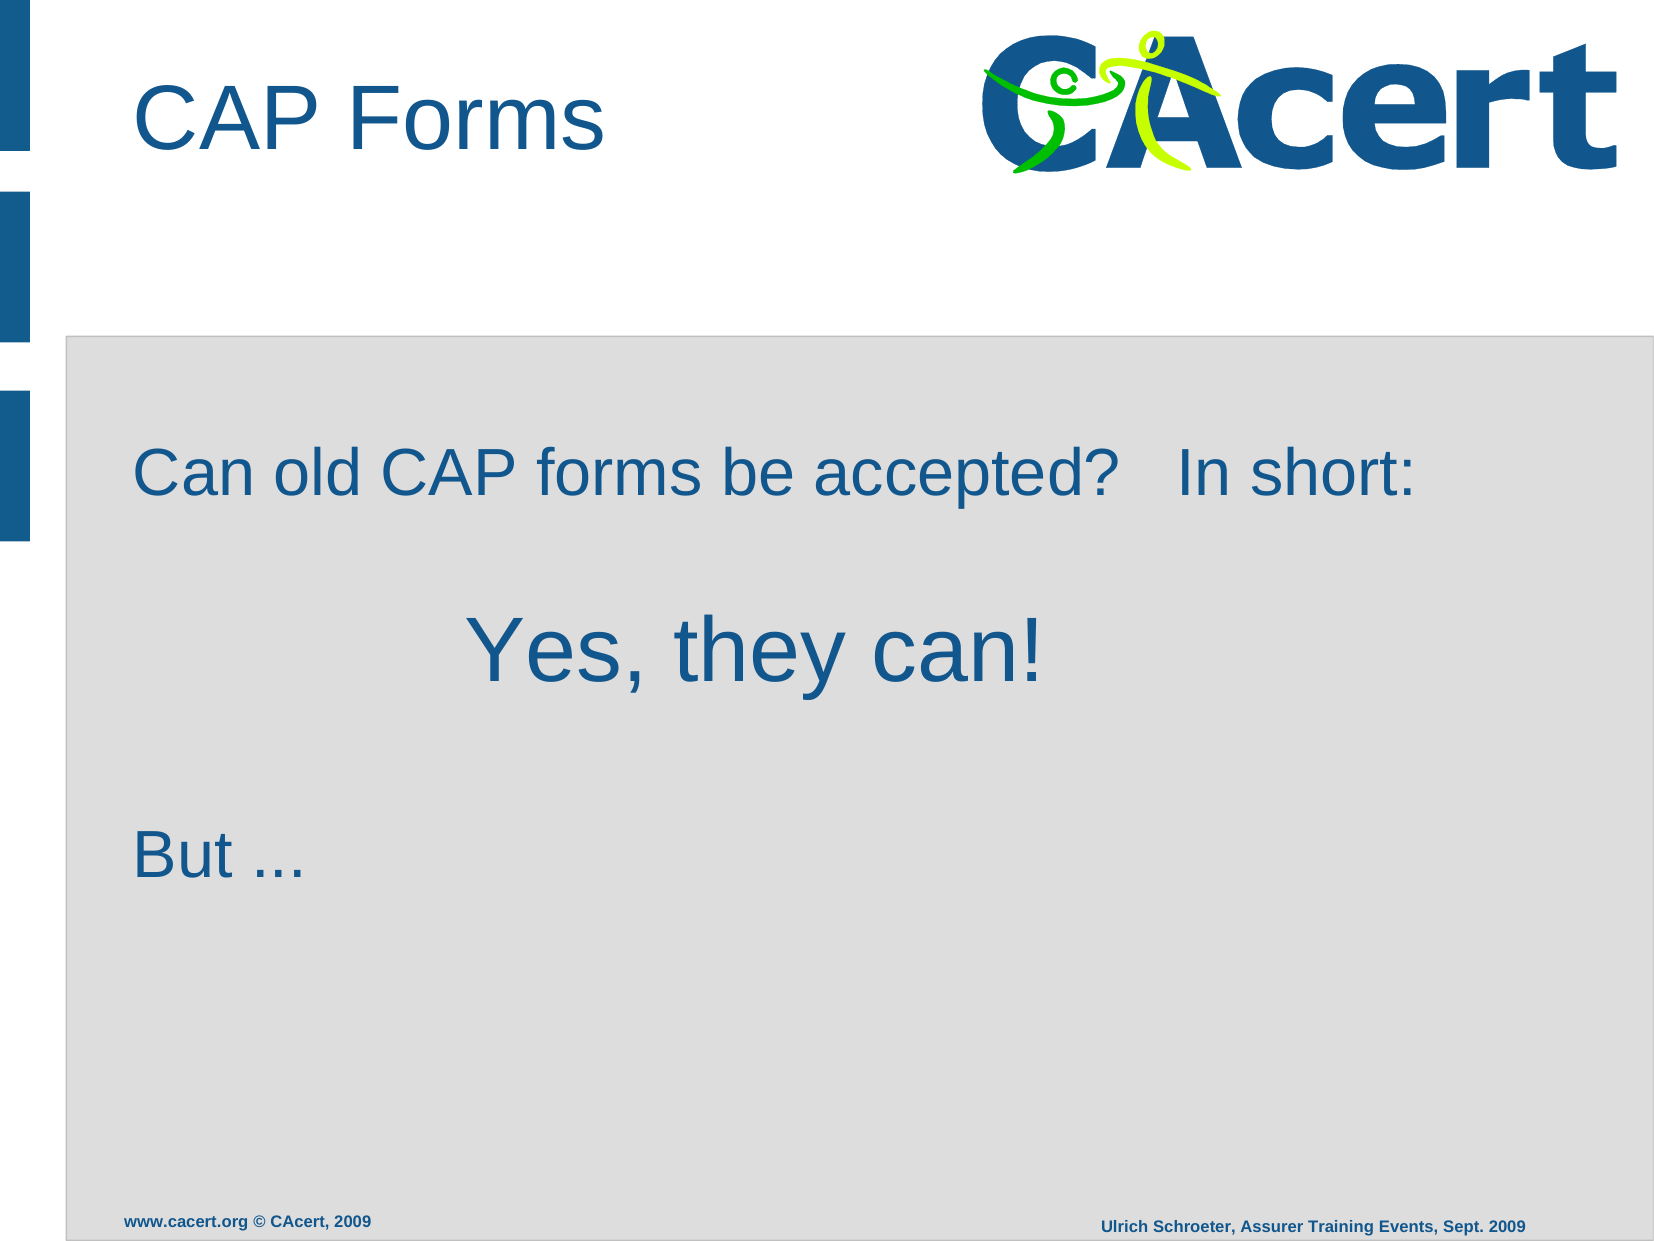

CAP Forms
Can old CAP forms be accepted? In short:
 Yes, they can!
But ...